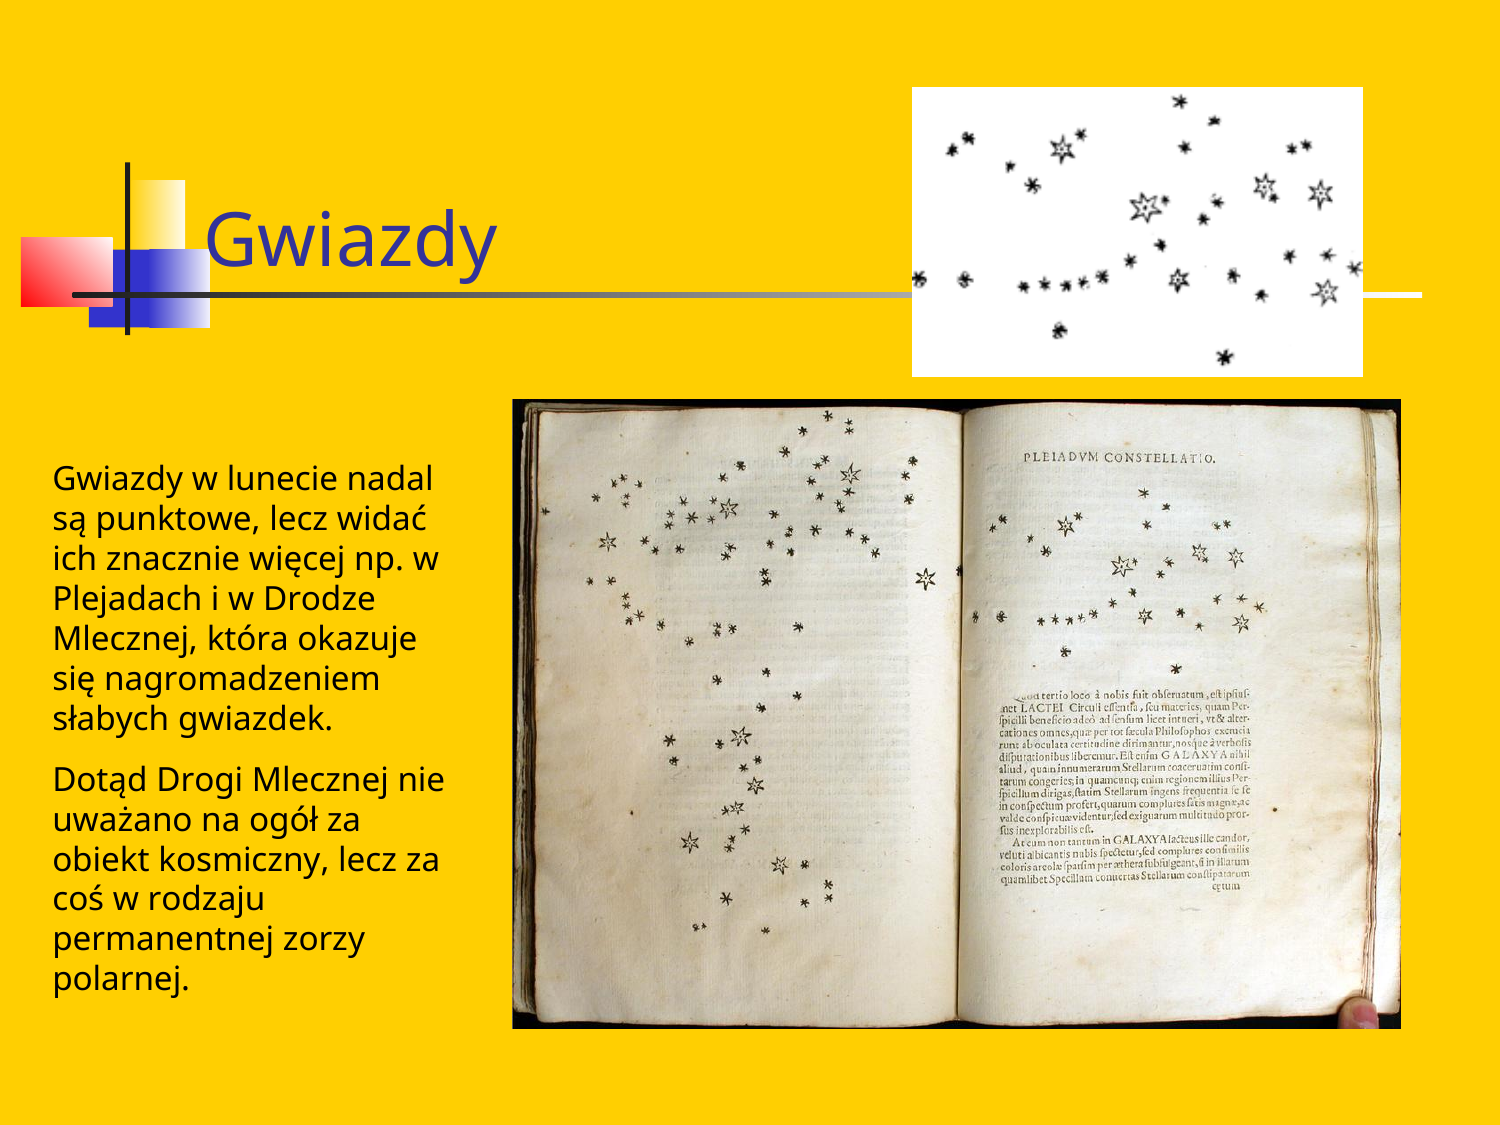

# Gwiazdy
Gwiazdy w lunecie nadal są punktowe, lecz widać ich znacznie więcej np. w Plejadach i w Drodze Mlecznej, która okazuje się nagromadzeniem słabych gwiazdek.
Dotąd Drogi Mlecznej nie uważano na ogół za obiekt kosmiczny, lecz za coś w rodzaju permanentnej zorzy polarnej.